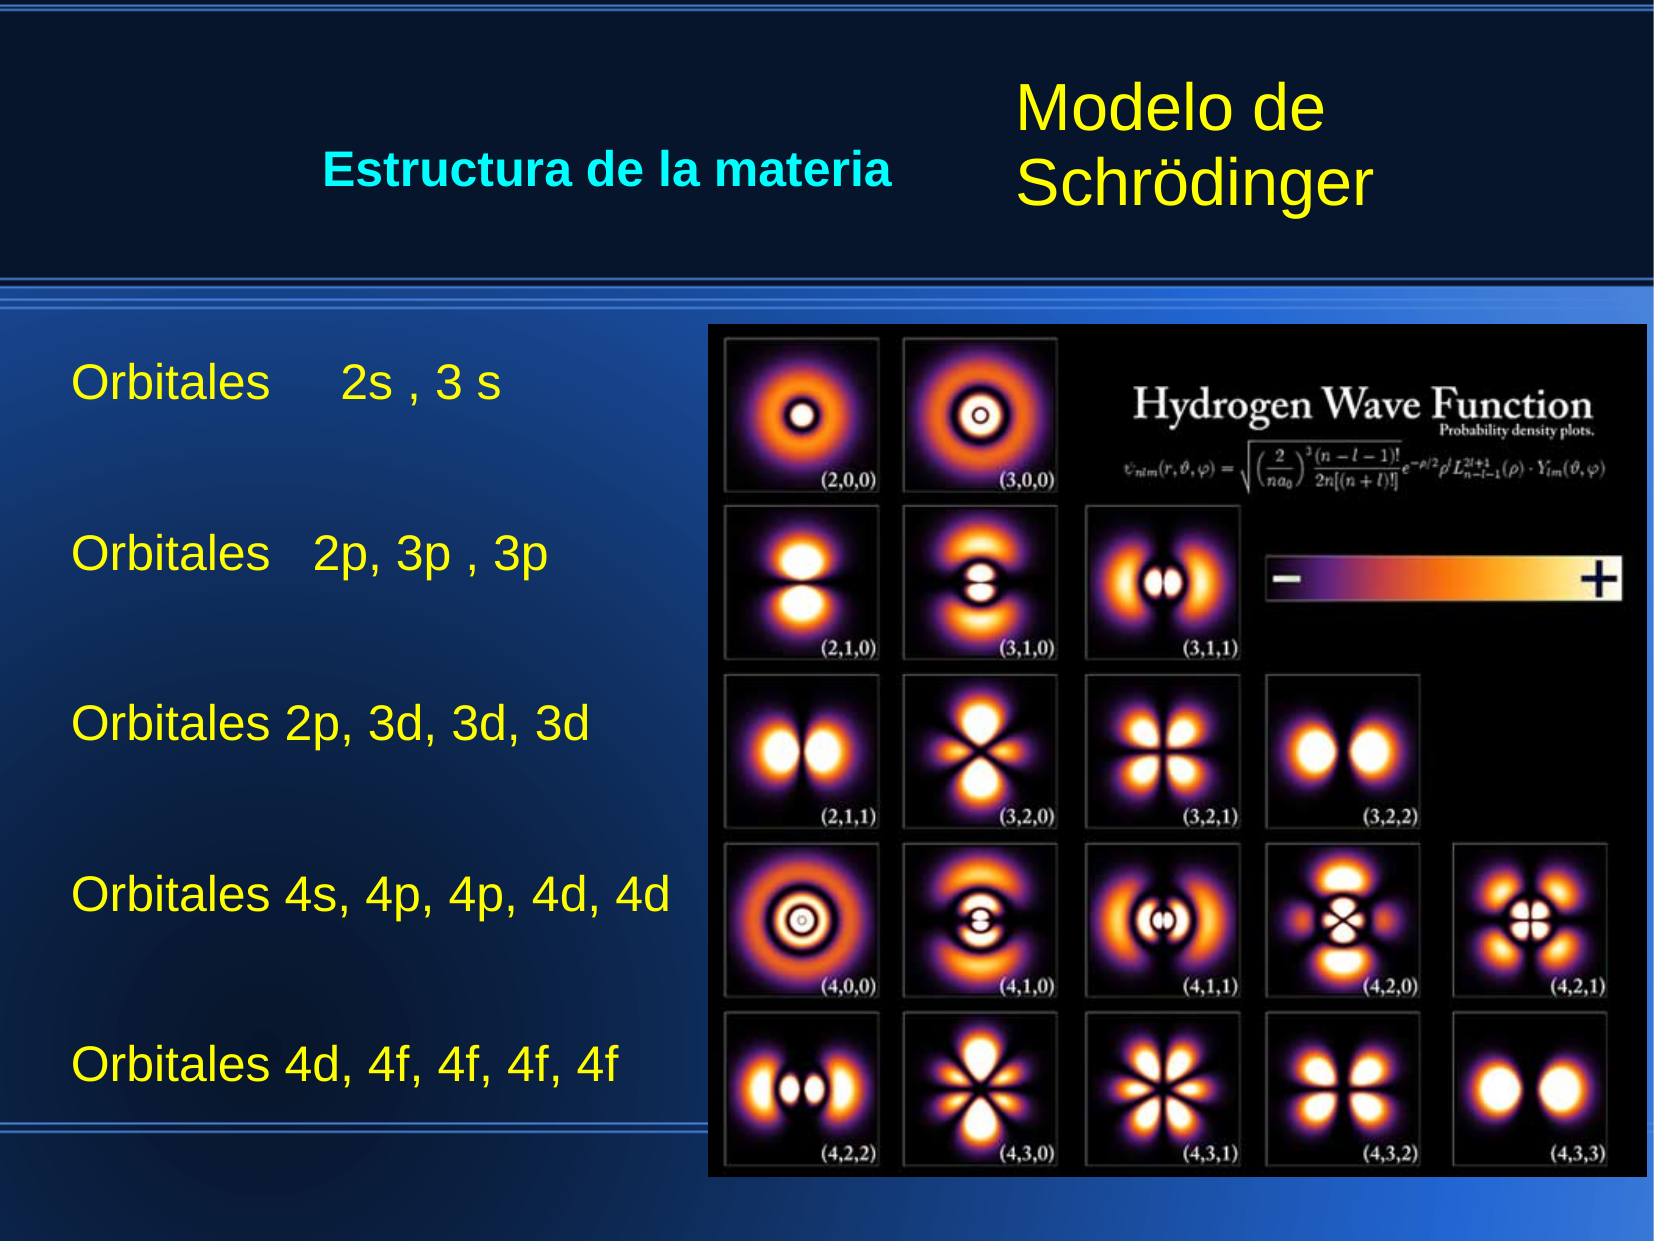

# Modelo de Schrödinger
Estructura de la materia
Orbitales 2s , 3 s
Orbitales 2p, 3p , 3p
Orbitales 2p, 3d, 3d, 3d
Orbitales 4s, 4p, 4p, 4d, 4d
Orbitales 4d, 4f, 4f, 4f, 4f